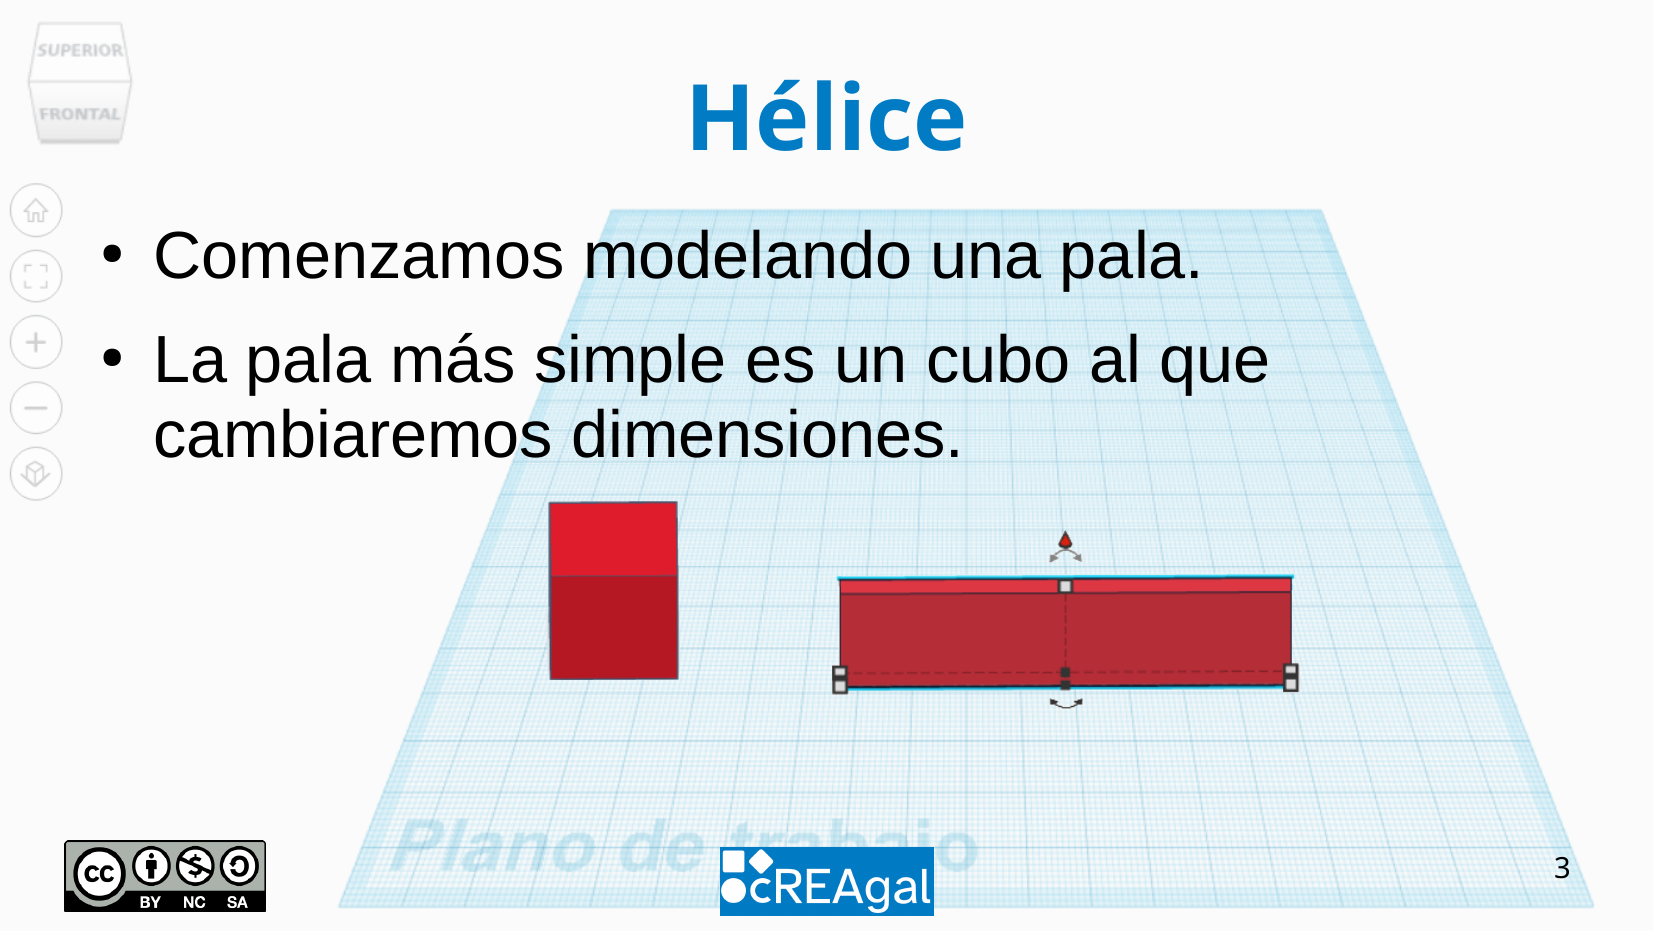

# Hélice
Comenzamos modelando una pala.
La pala más simple es un cubo al que cambiaremos dimensiones.
3